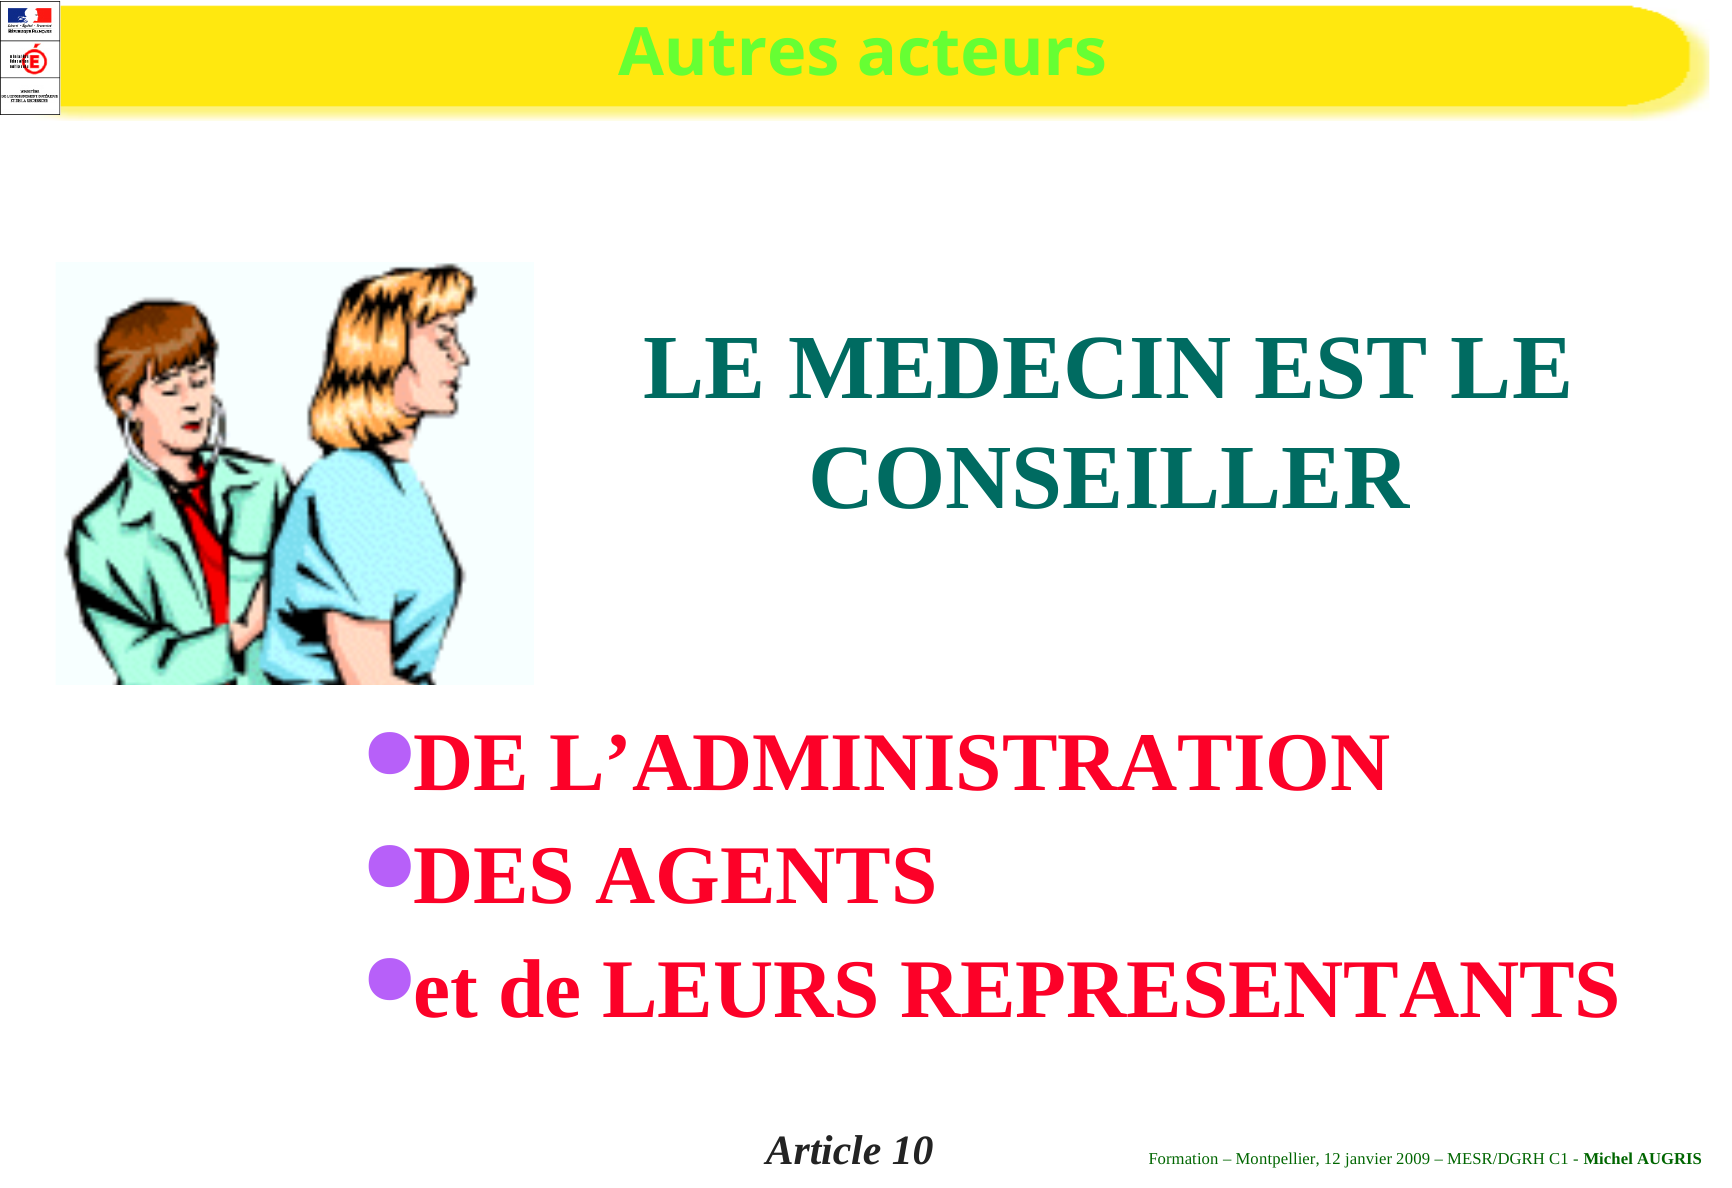

Autres acteurs
LE MEDECIN EST LE CONSEILLER
# DE L’ADMINISTRATION
DES AGENTS
et de LEURS REPRESENTANTS
Article 10